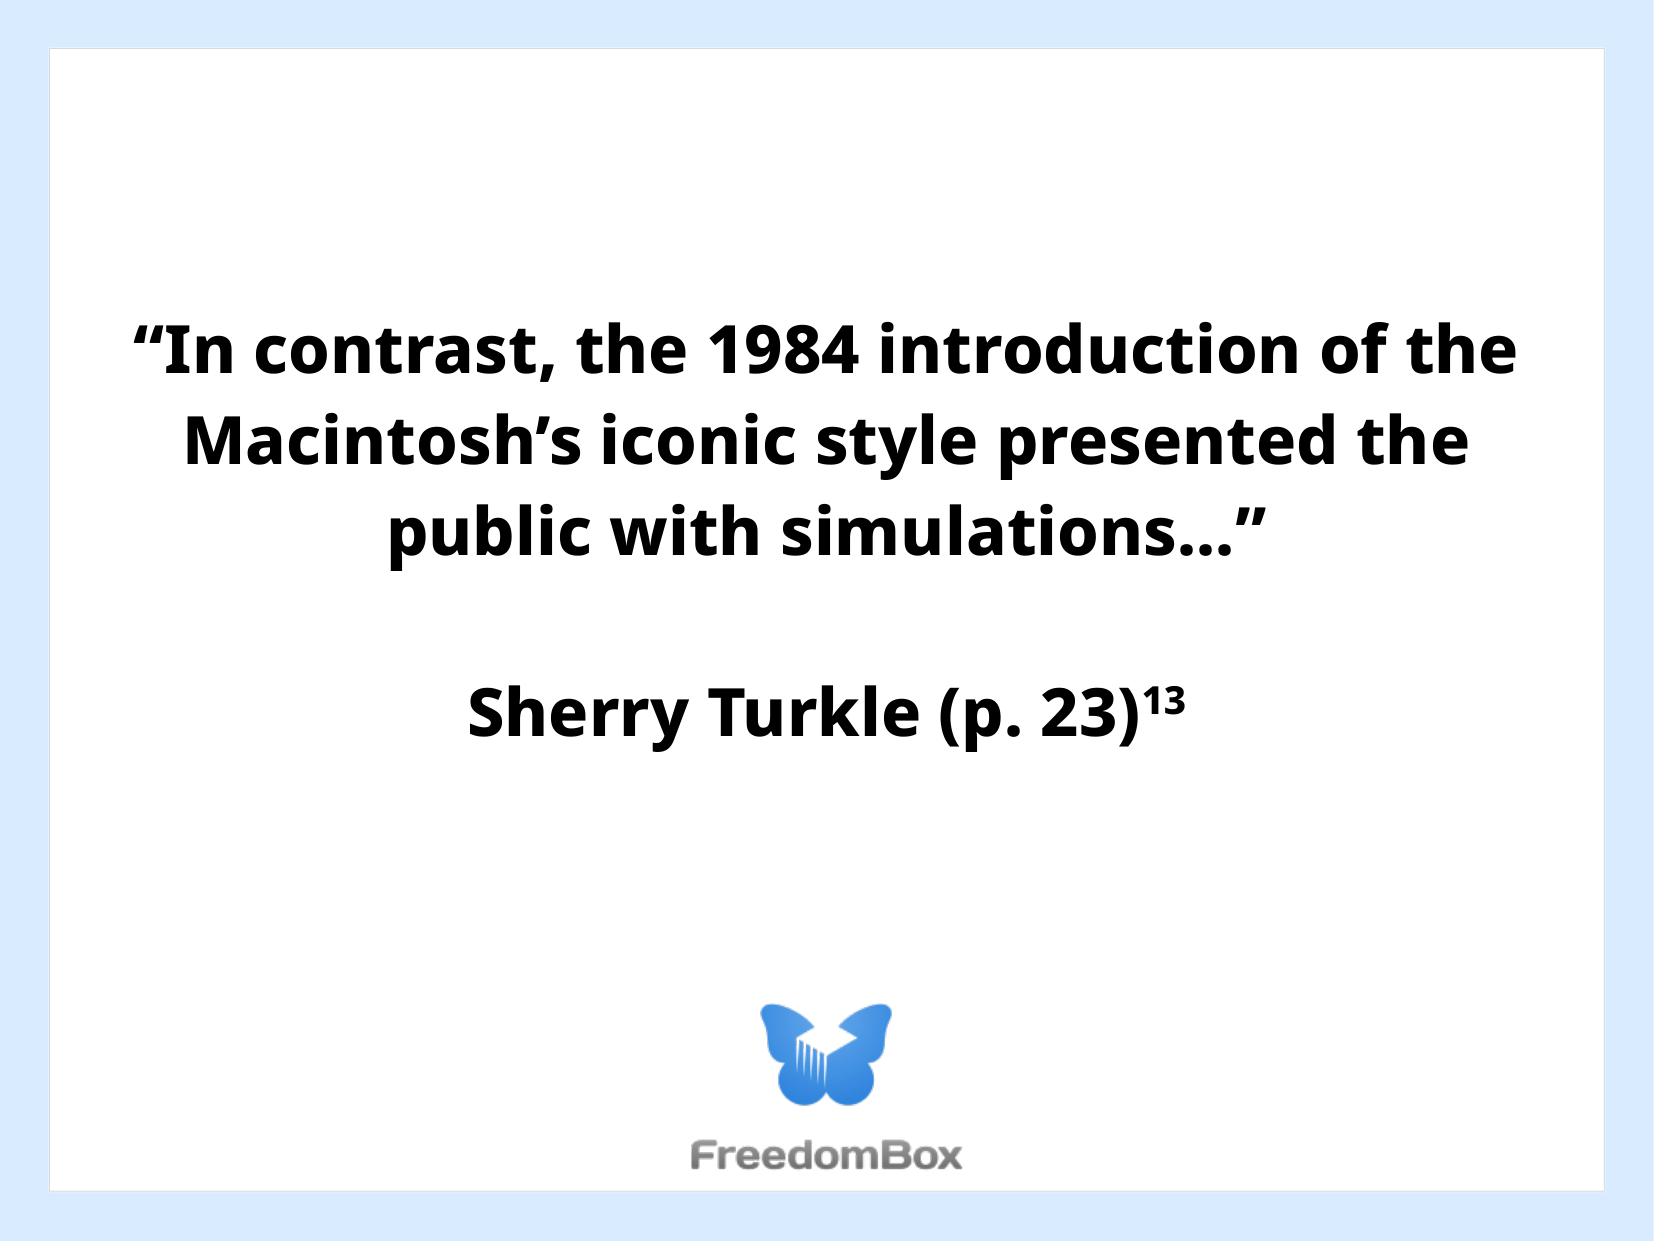

# “In contrast, the 1984 introduction of the Macintosh’s iconic style presented the public with simulations...”
Sherry Turkle (p. 23)13